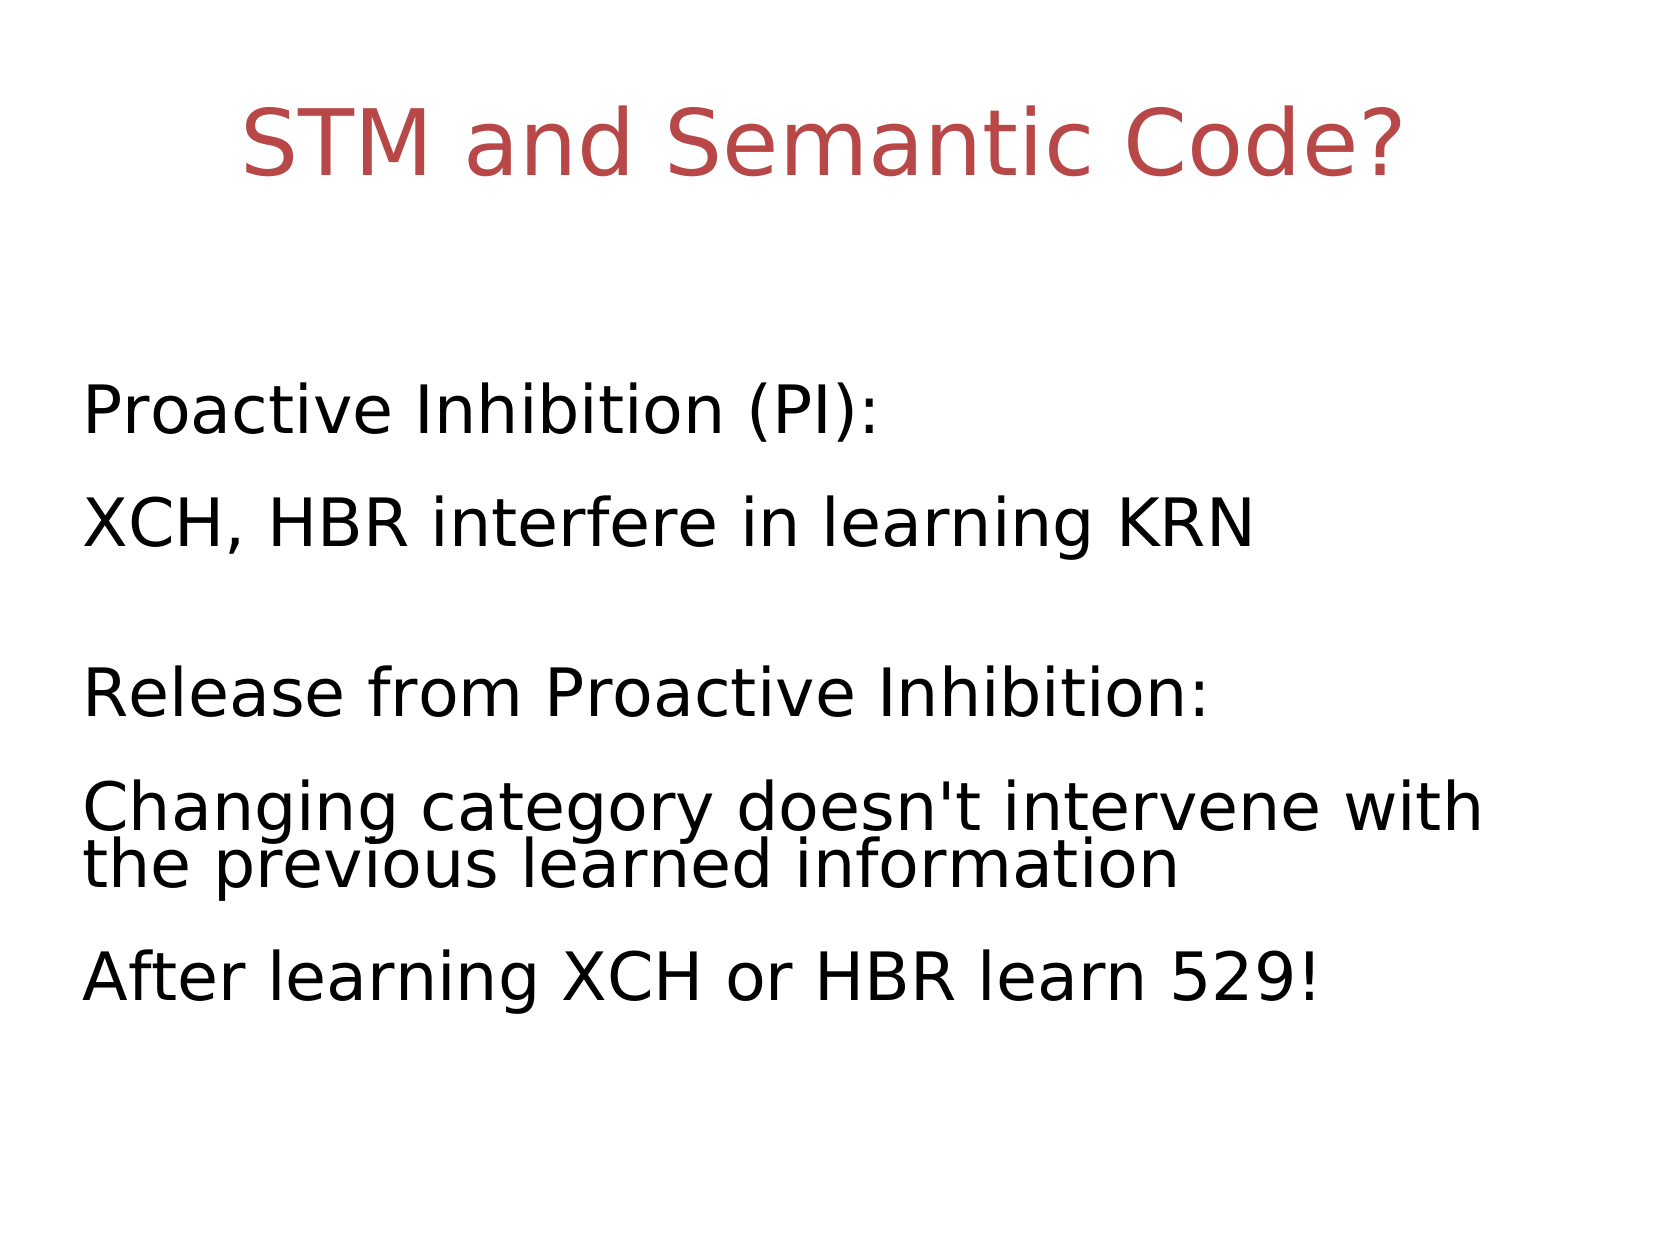

# STM and Semantic Code?
Proactive Inhibition (PI):
XCH, HBR interfere in learning KRN
Release from Proactive Inhibition:
Changing category doesn't intervene with the previous learned information
After learning XCH or HBR learn 529!